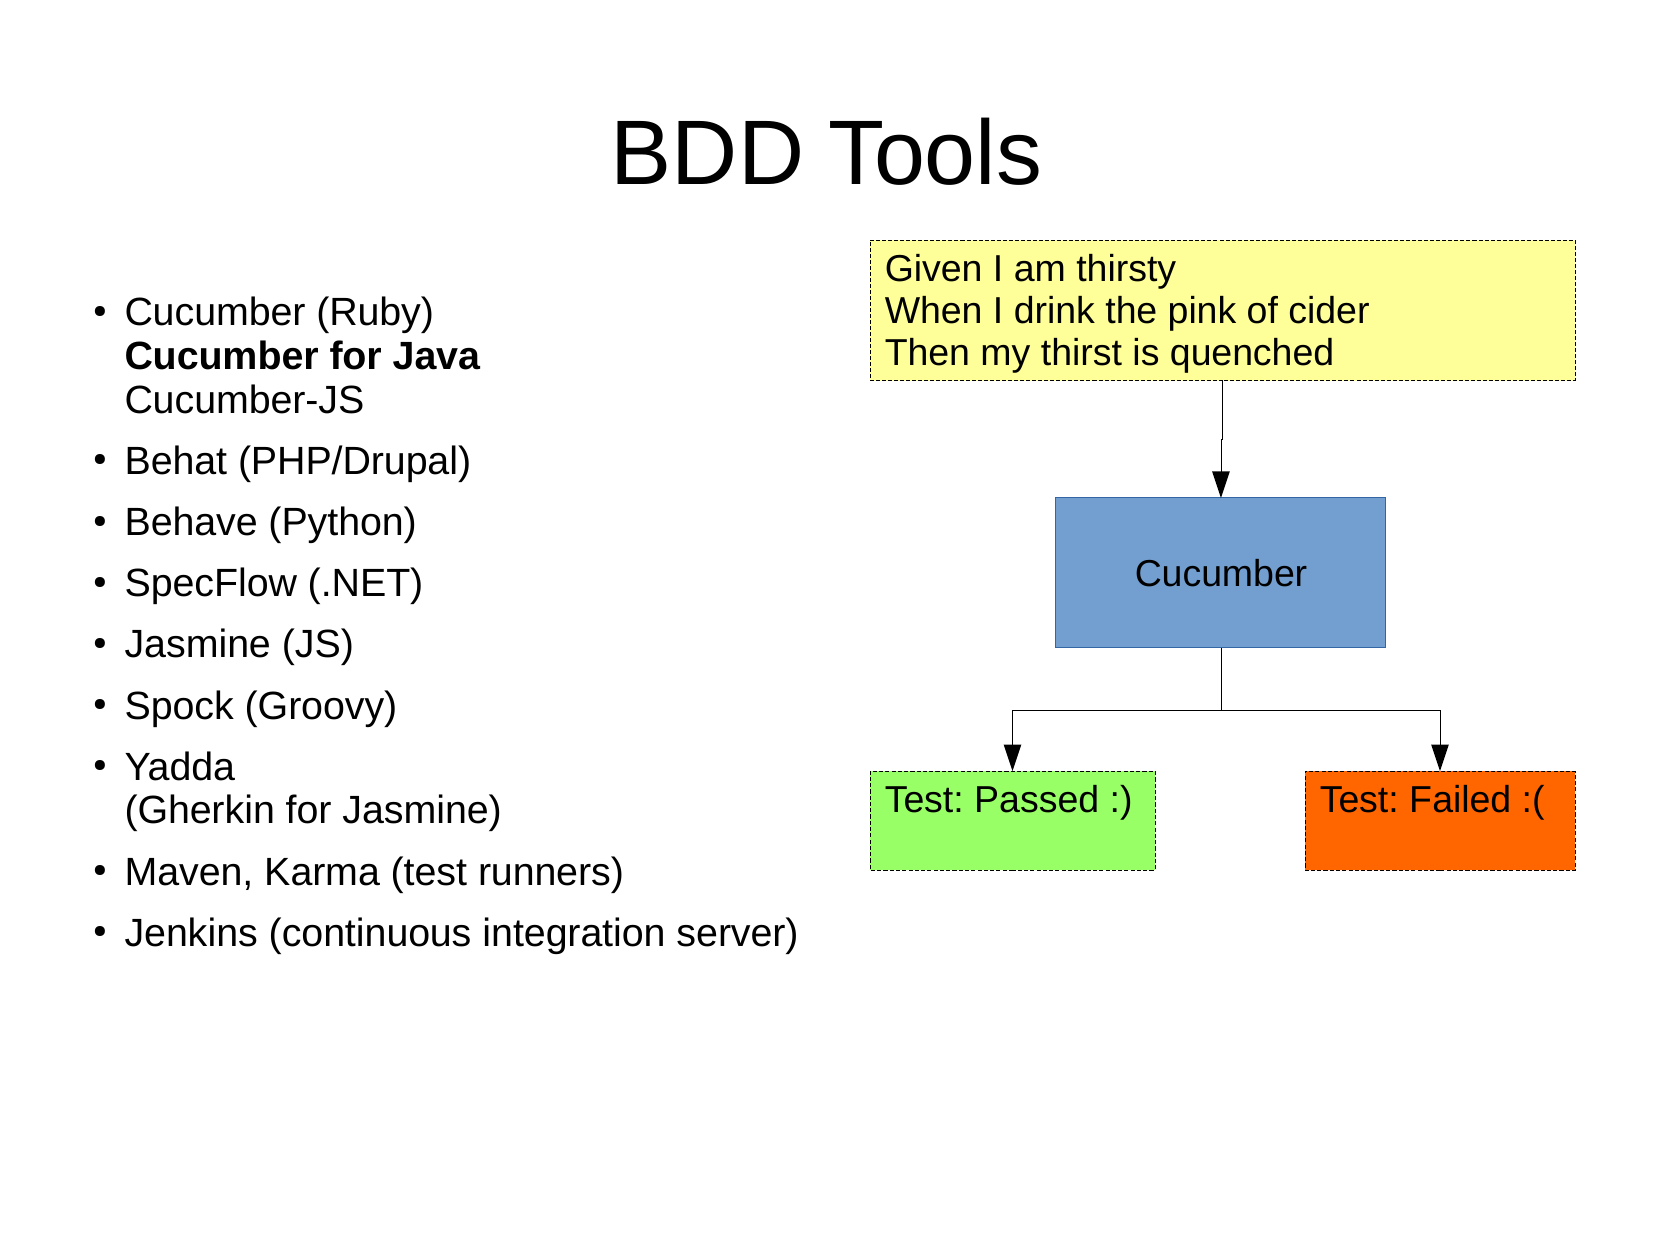

# BDD Tools
Given I am thirsty
When I drink the pink of cider
Then my thirst is quenched
Cucumber (Ruby)
Cucumber for Java
Cucumber-JS
Behat (PHP/Drupal)
Behave (Python)
SpecFlow (.NET)
Jasmine (JS)
Spock (Groovy)
Yadda
(Gherkin for Jasmine)
Maven, Karma (test runners)
Jenkins (continuous integration server)
Cucumber
Test: Passed :)
Test: Failed :(